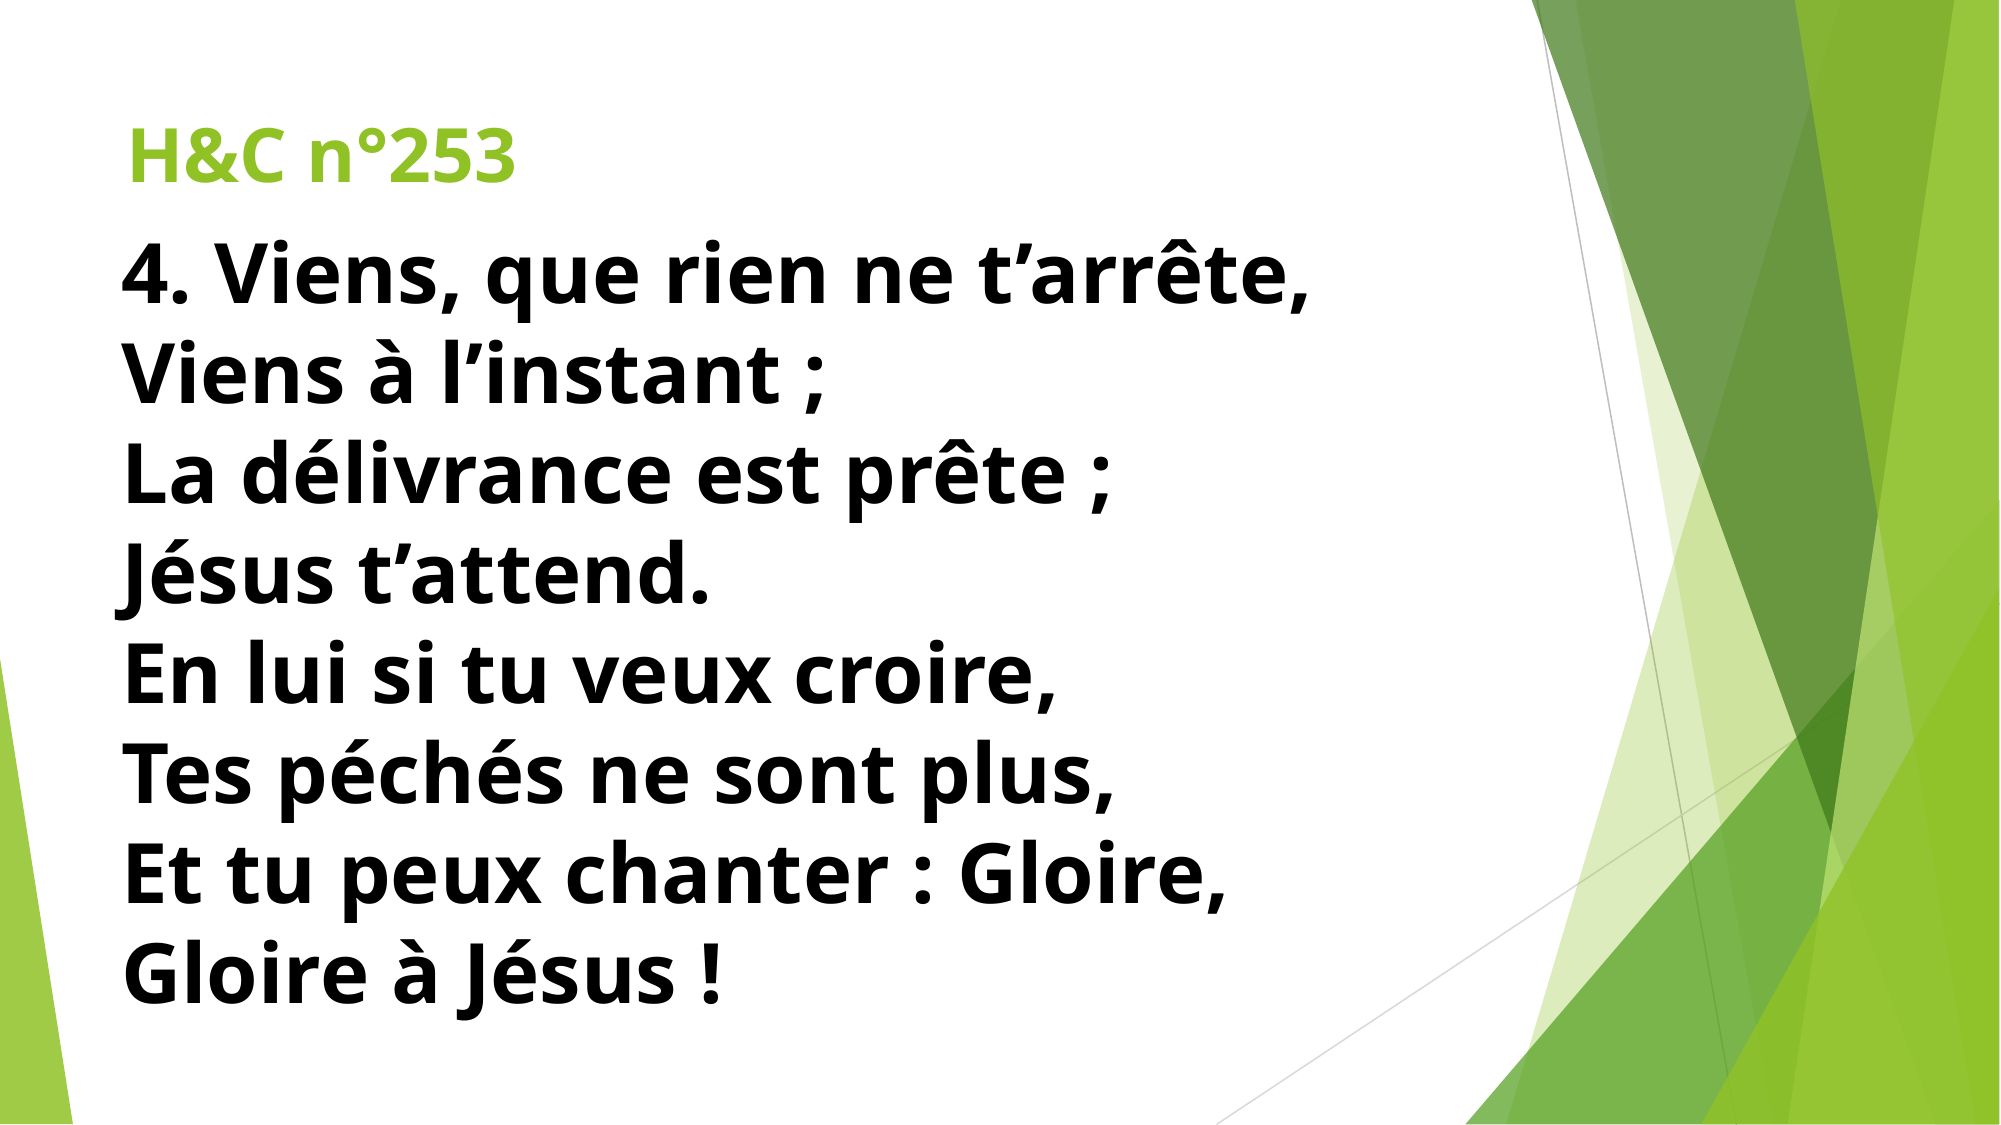

H&C n°253
4. Viens, que rien ne t’arrête,
Viens à l’instant ;
La délivrance est prête ;
Jésus t’attend.
En lui si tu veux croire,
Tes péchés ne sont plus,
Et tu peux chanter : Gloire,
Gloire à Jésus !